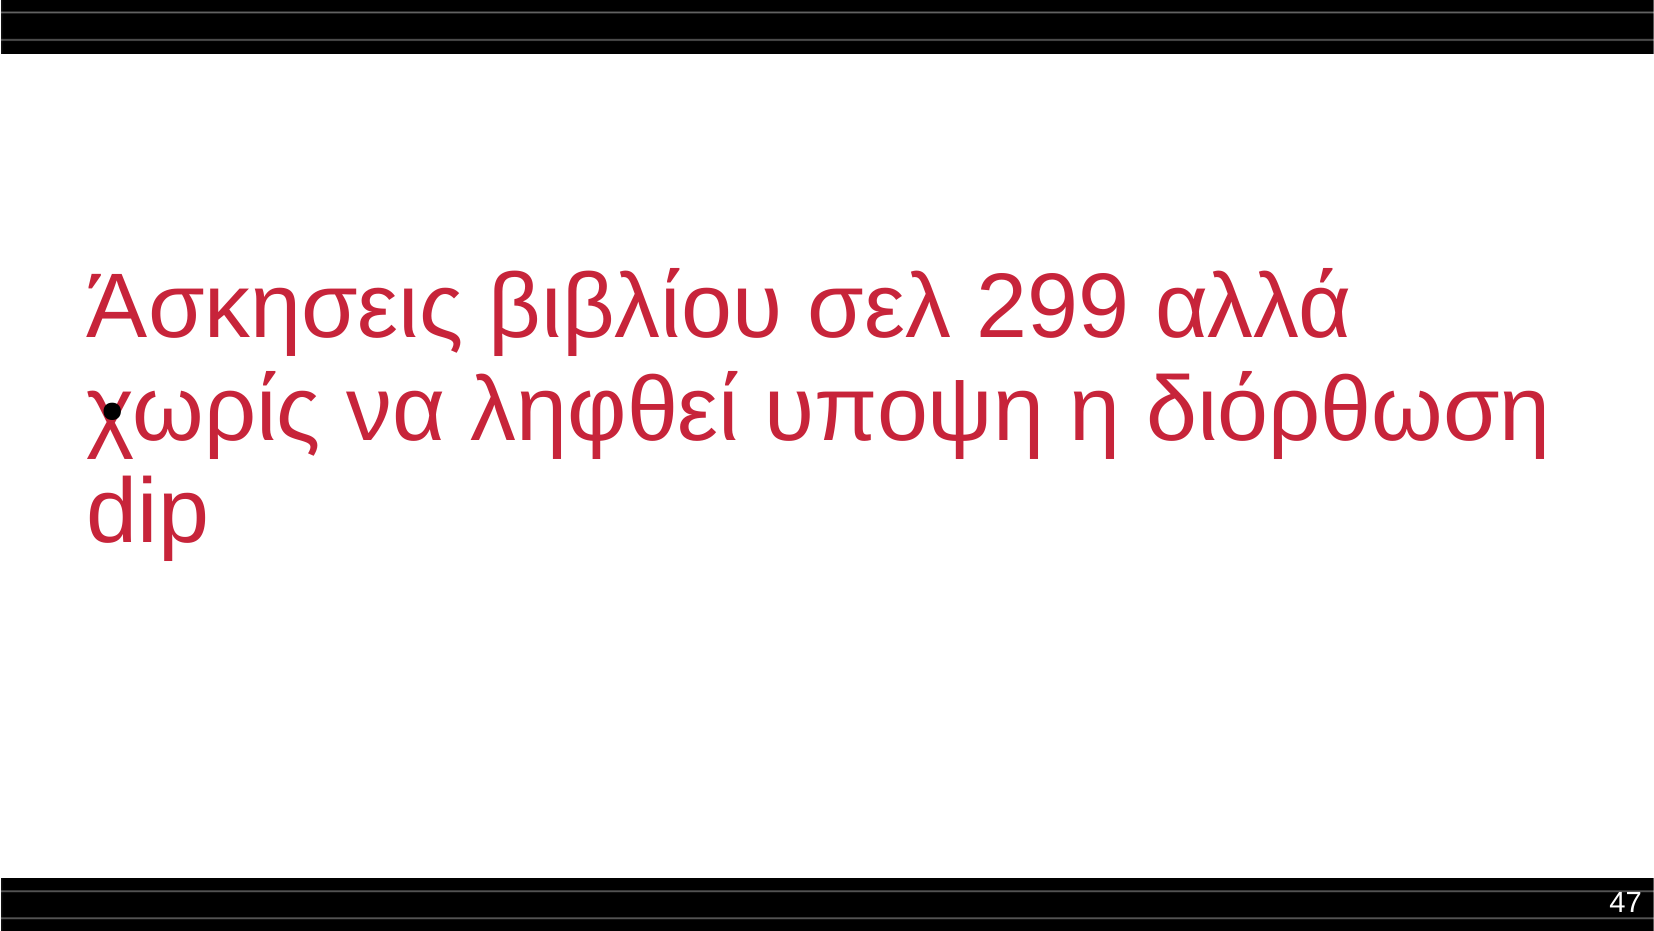

# Άσκησεις βιβλίου σελ 299 αλλά χωρίς να ληφθεί υποψη η διόρθωση dip